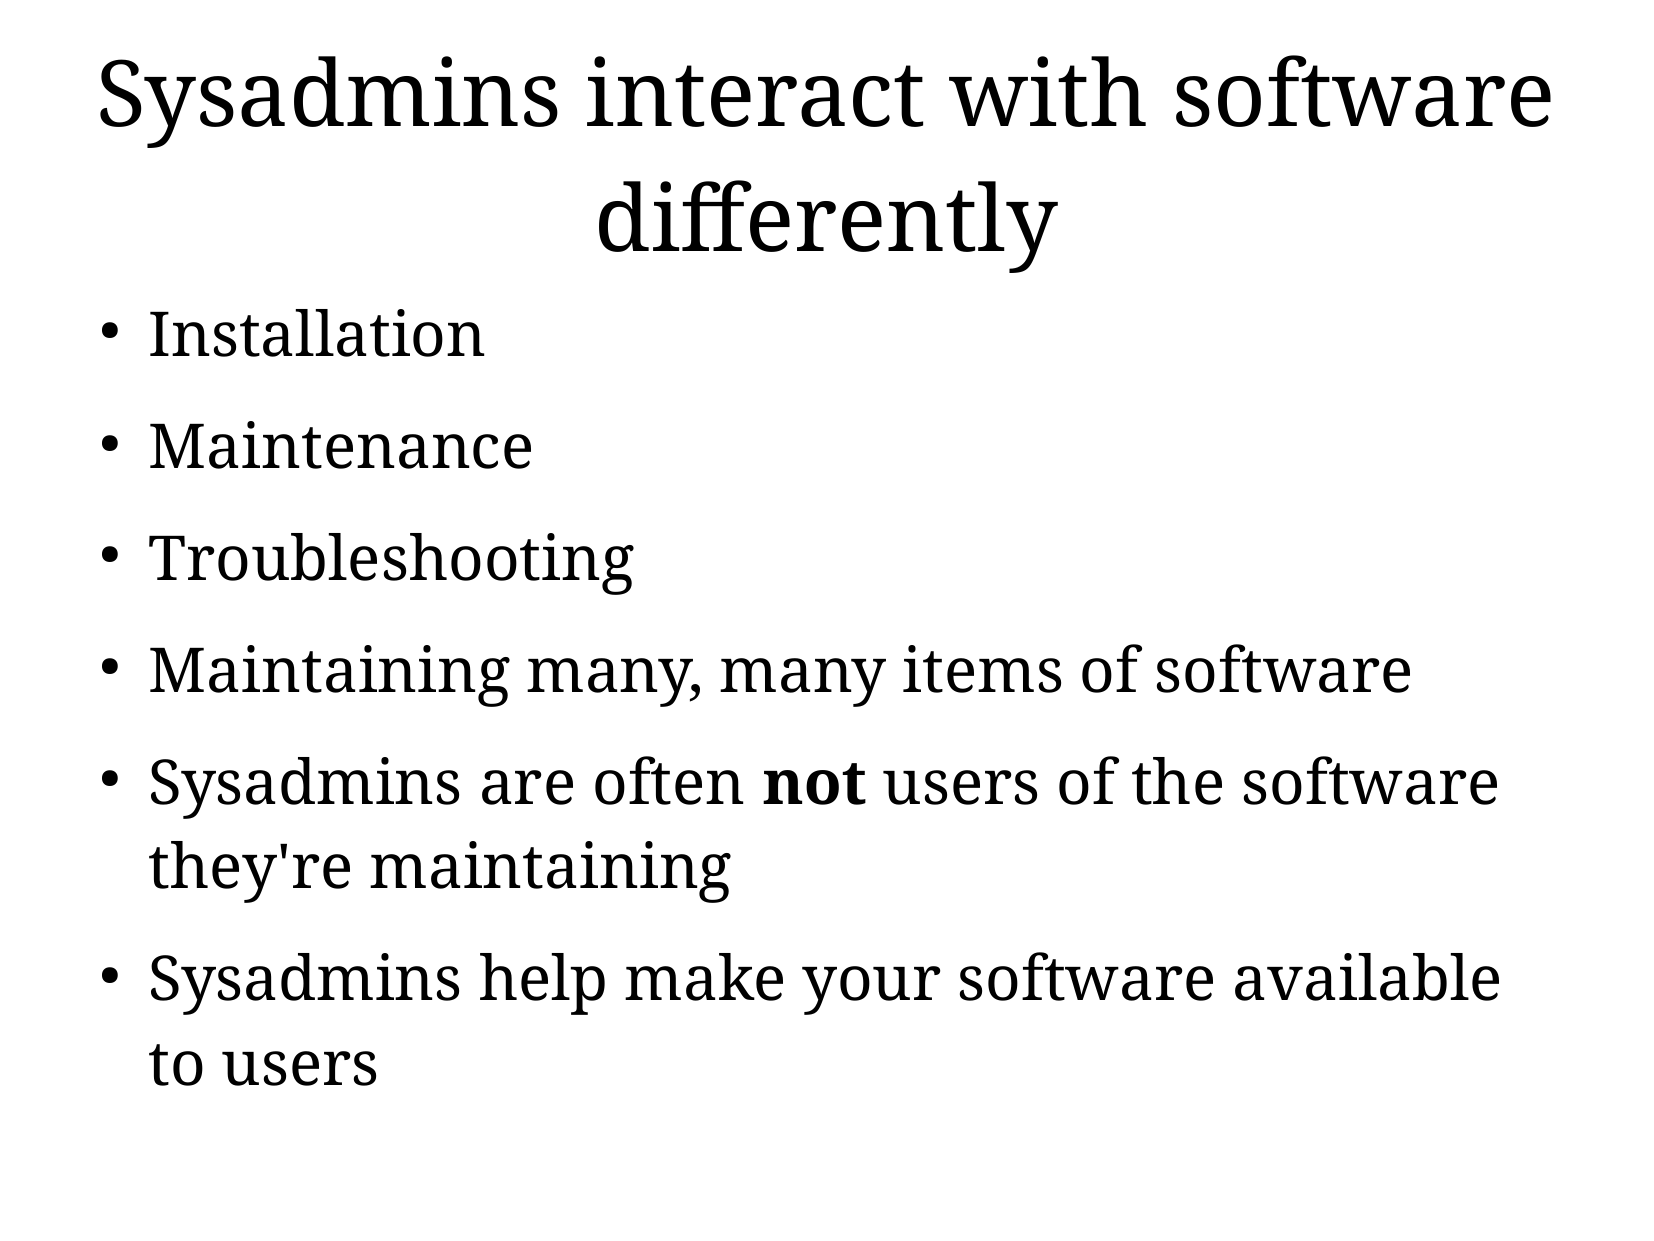

# Sysadmins interact with software differently
Installation
Maintenance
Troubleshooting
Maintaining many, many items of software
Sysadmins are often not users of the software they're maintaining
Sysadmins help make your software available to users